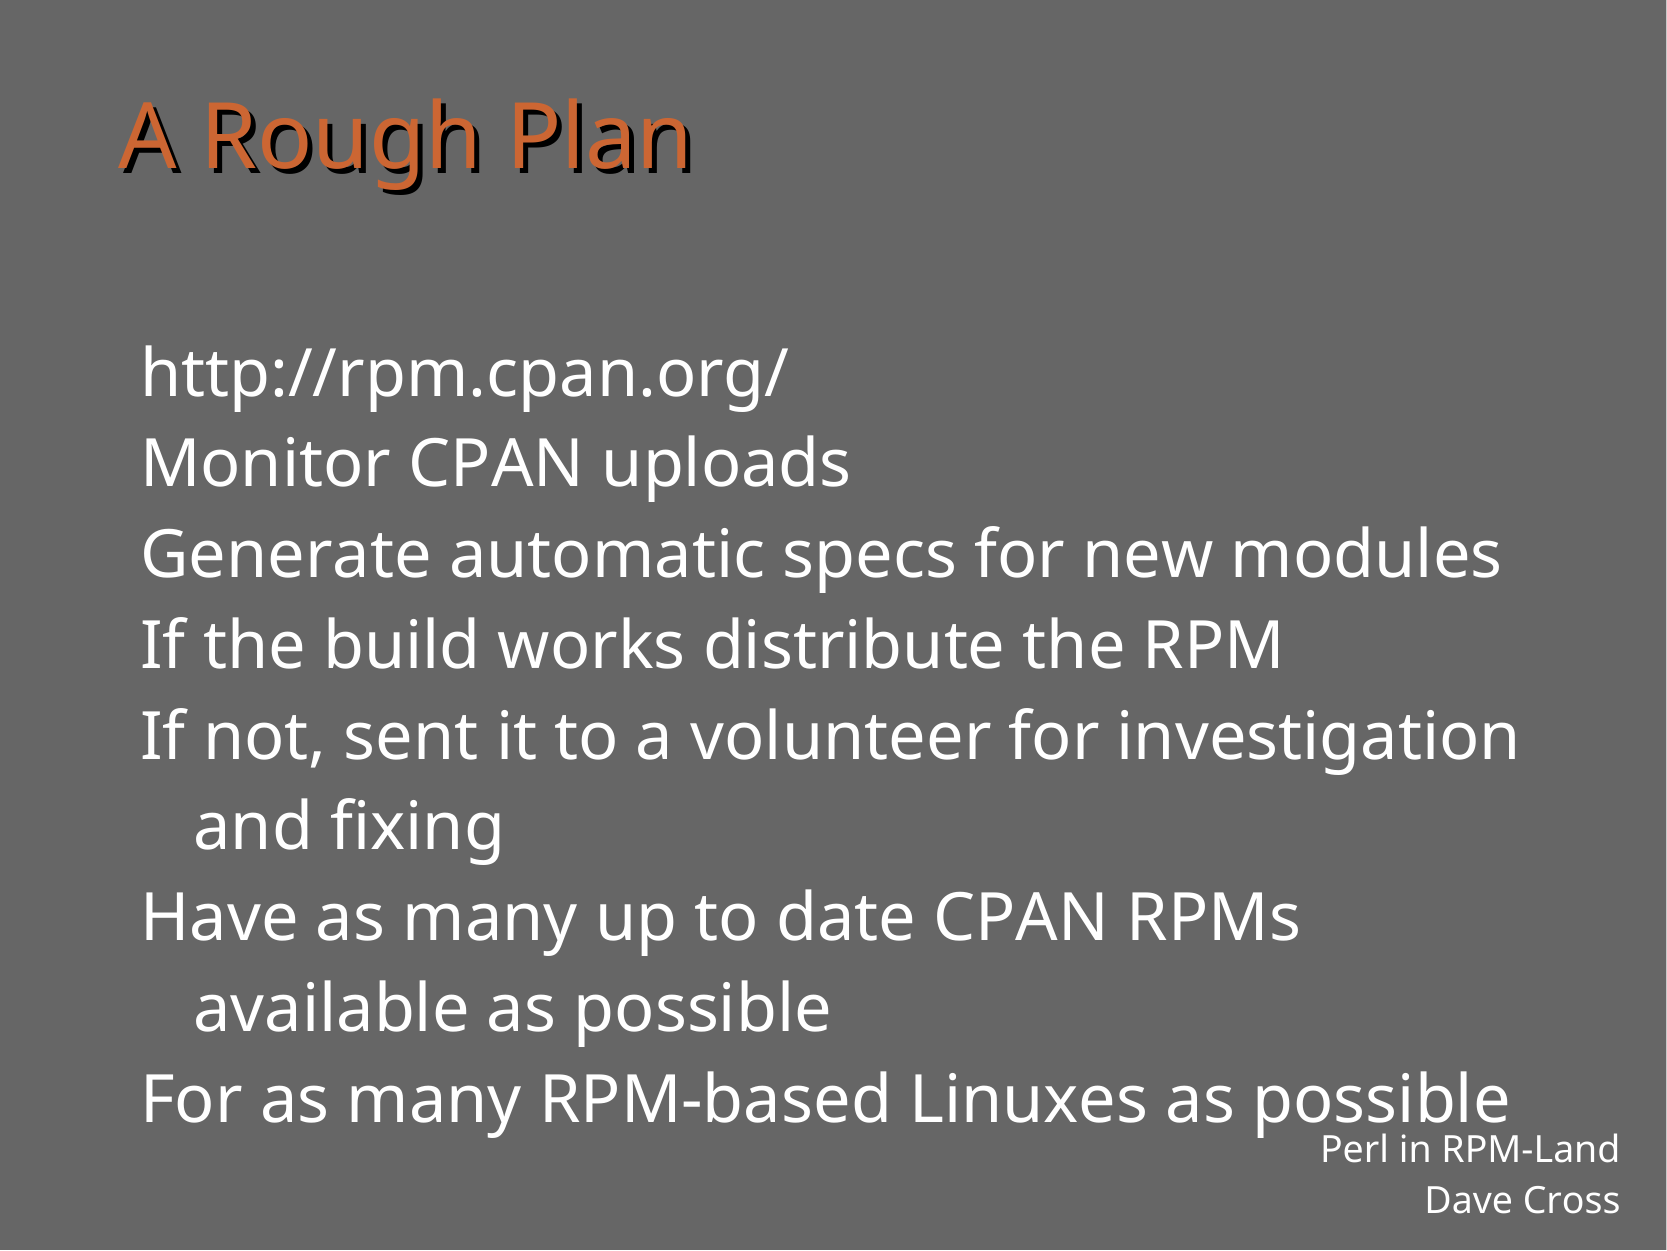

# A Rough Plan
http://rpm.cpan.org/
Monitor CPAN uploads
Generate automatic specs for new modules
If the build works distribute the RPM
If not, sent it to a volunteer for investigation and fixing
Have as many up to date CPAN RPMs available as possible
For as many RPM-based Linuxes as possible